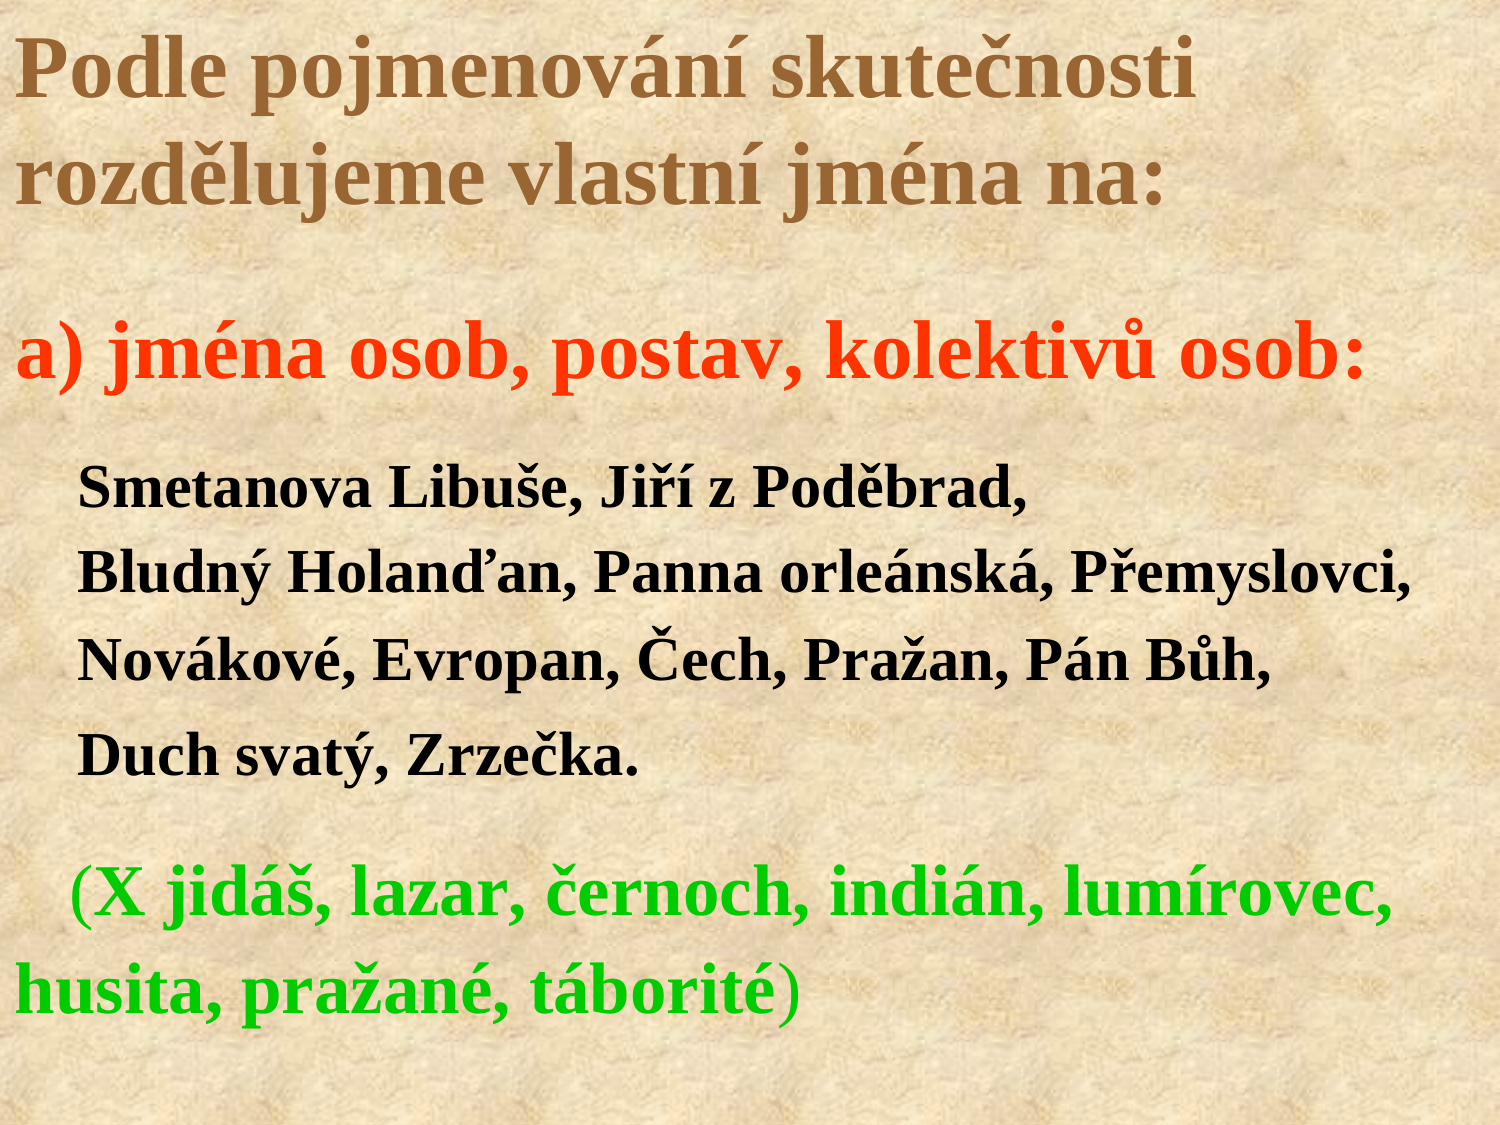

Podle pojmenování skutečnosti rozdělujeme vlastní jména na:
a) jména osob, postav, kolektivů osob:
 Smetanova Libuše, Jiří z Poděbrad,
 Bludný Holanďan, Panna orleánská, Přemyslovci,
 Novákové, Evropan, Čech, Pražan, Pán Bůh,
 Duch svatý, Zrzečka.
 (X jidáš, lazar, černoch, indián, lumírovec, husita, pražané, táborité)